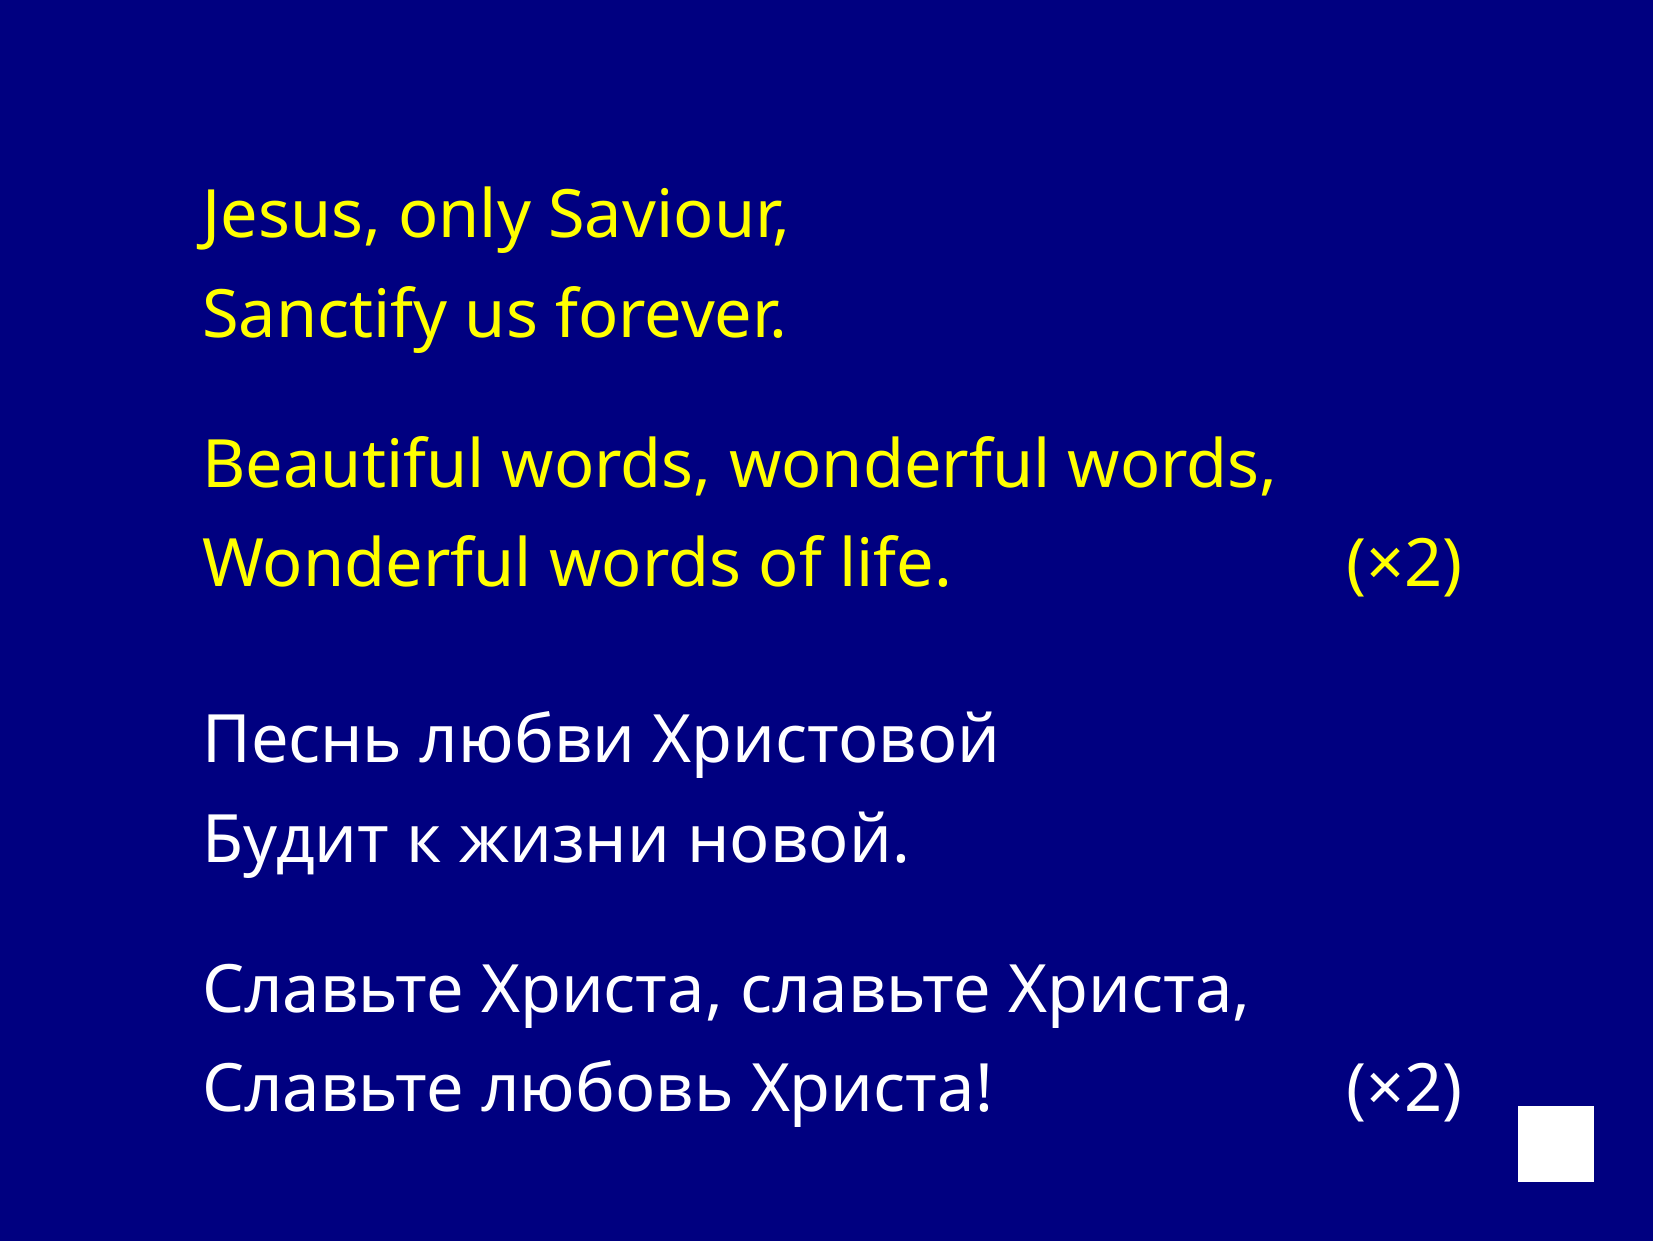

Jesus, only Saviour,
	Sanctify us forever.
	Beautiful words, wonderful words,
	Wonderful words of life.	(×2)
	Песнь любви Христовой
	Будит к жизни новой.
	Славьте Христа, славьте Христа,
	Славьте любовь Христа!	(×2)